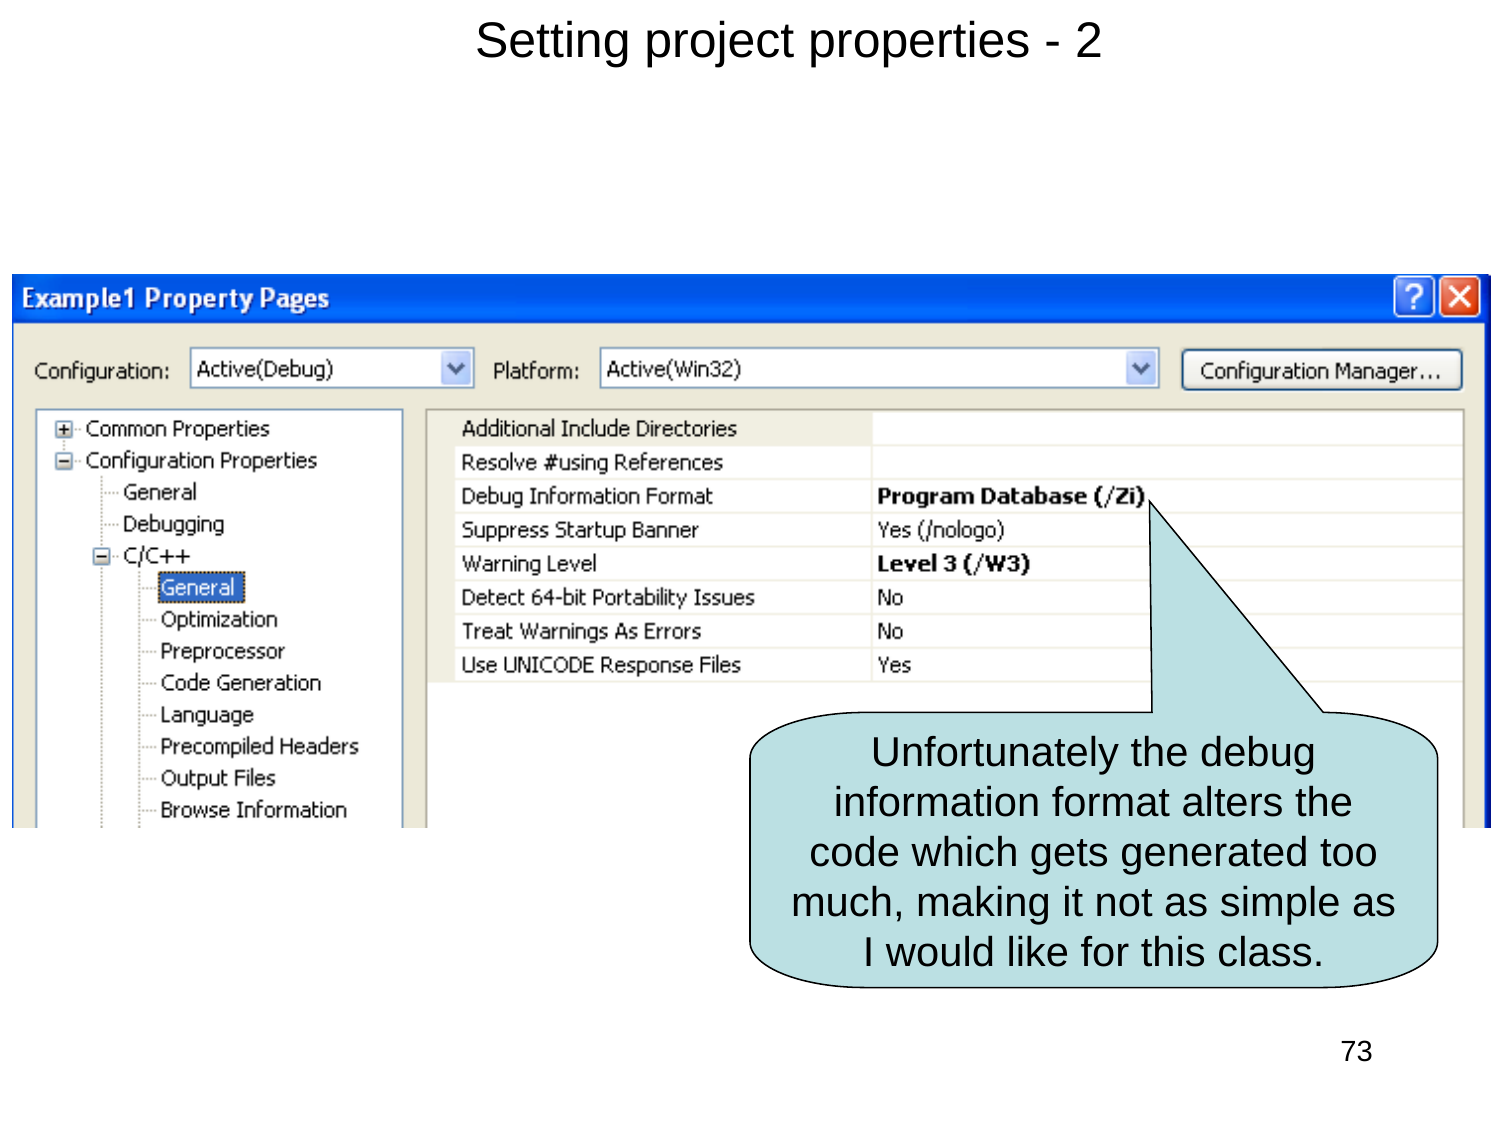

Setting project properties - 2
# Setting project properties 2
Unfortunately the debug information format alters the code which gets generated too much, making it not as simple as I would like for this class.